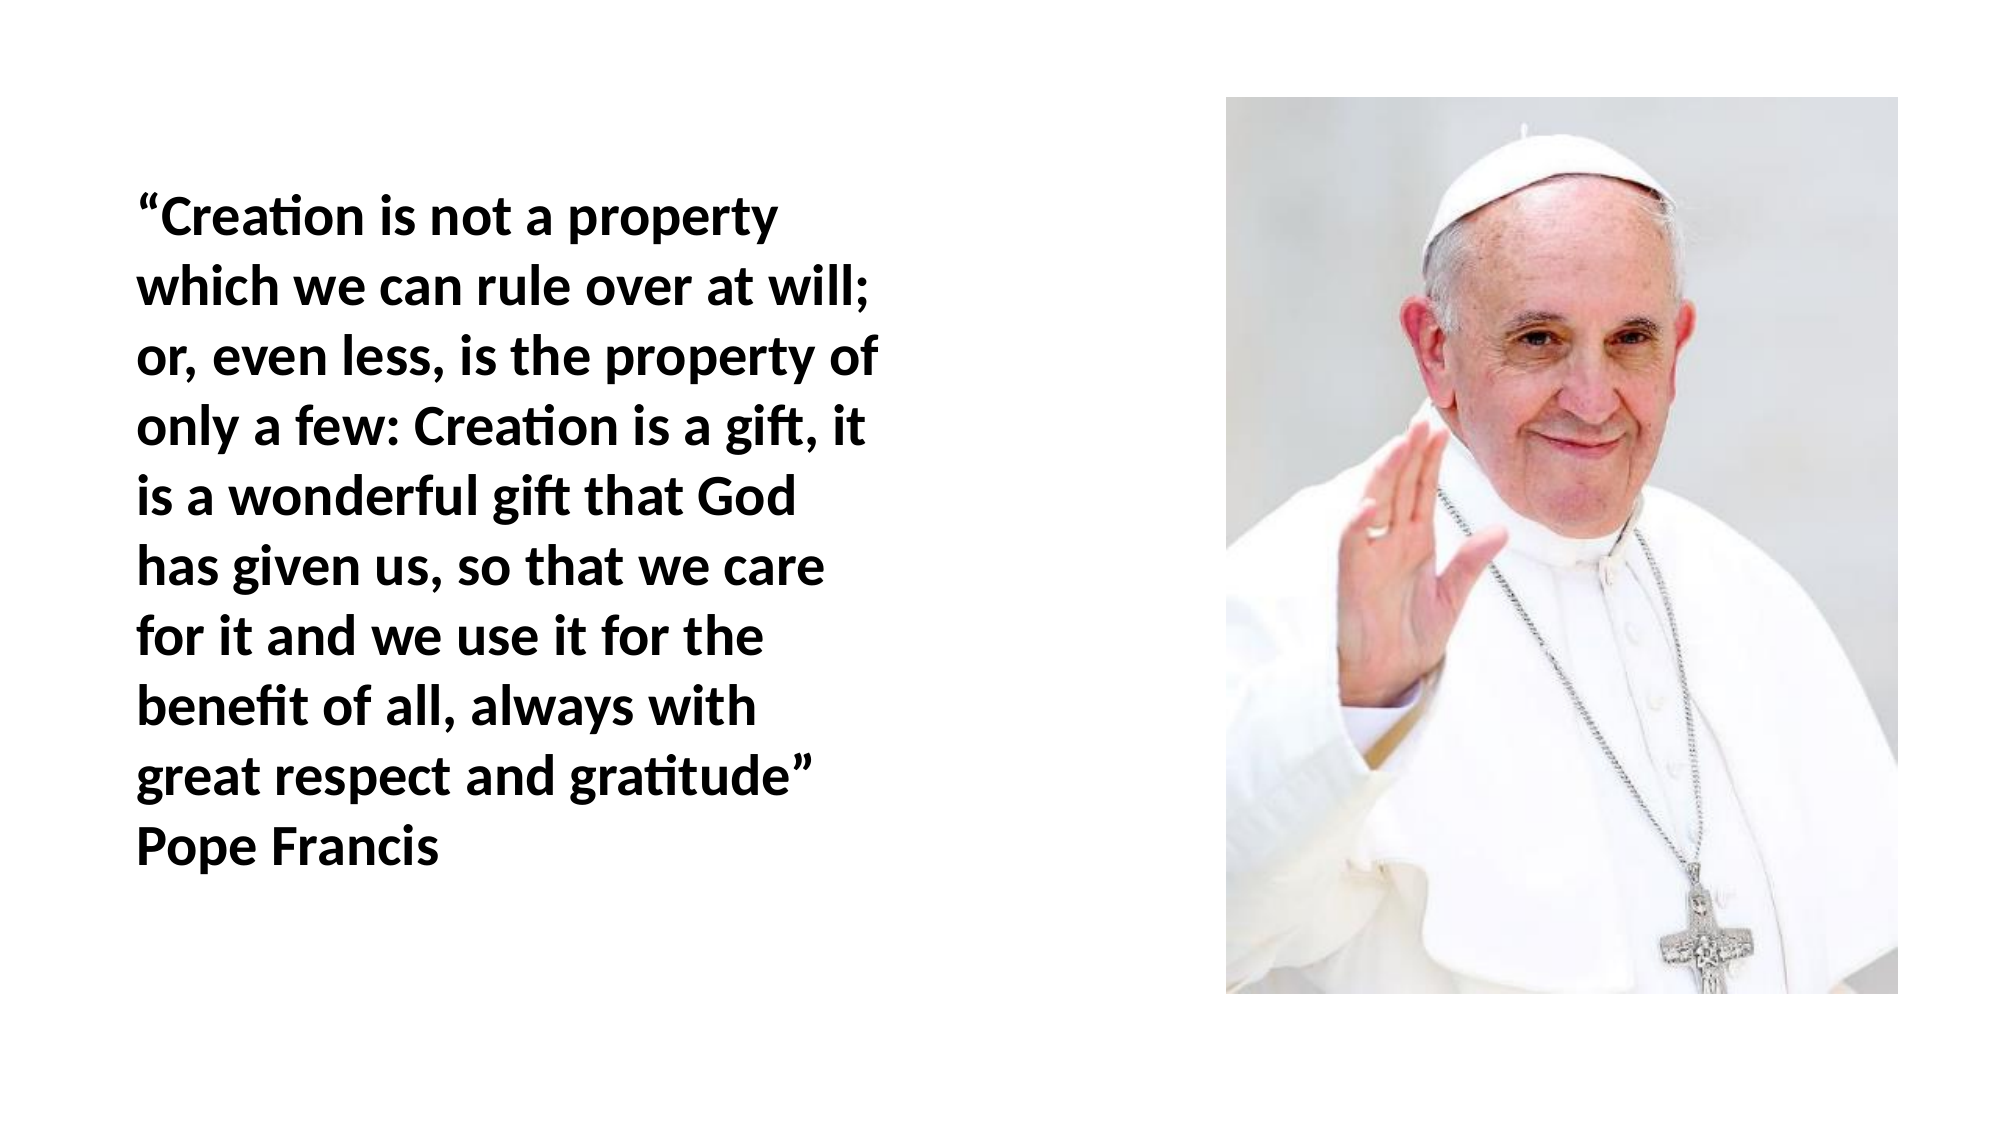

“Creation is not a property which we can rule over at will; or, even less, is the property of only a few: Creation is a gift, it is a wonderful gift that God has given us, so that we care for it and we use it for the benefit of all, always with great respect and gratitude”
Pope Francis